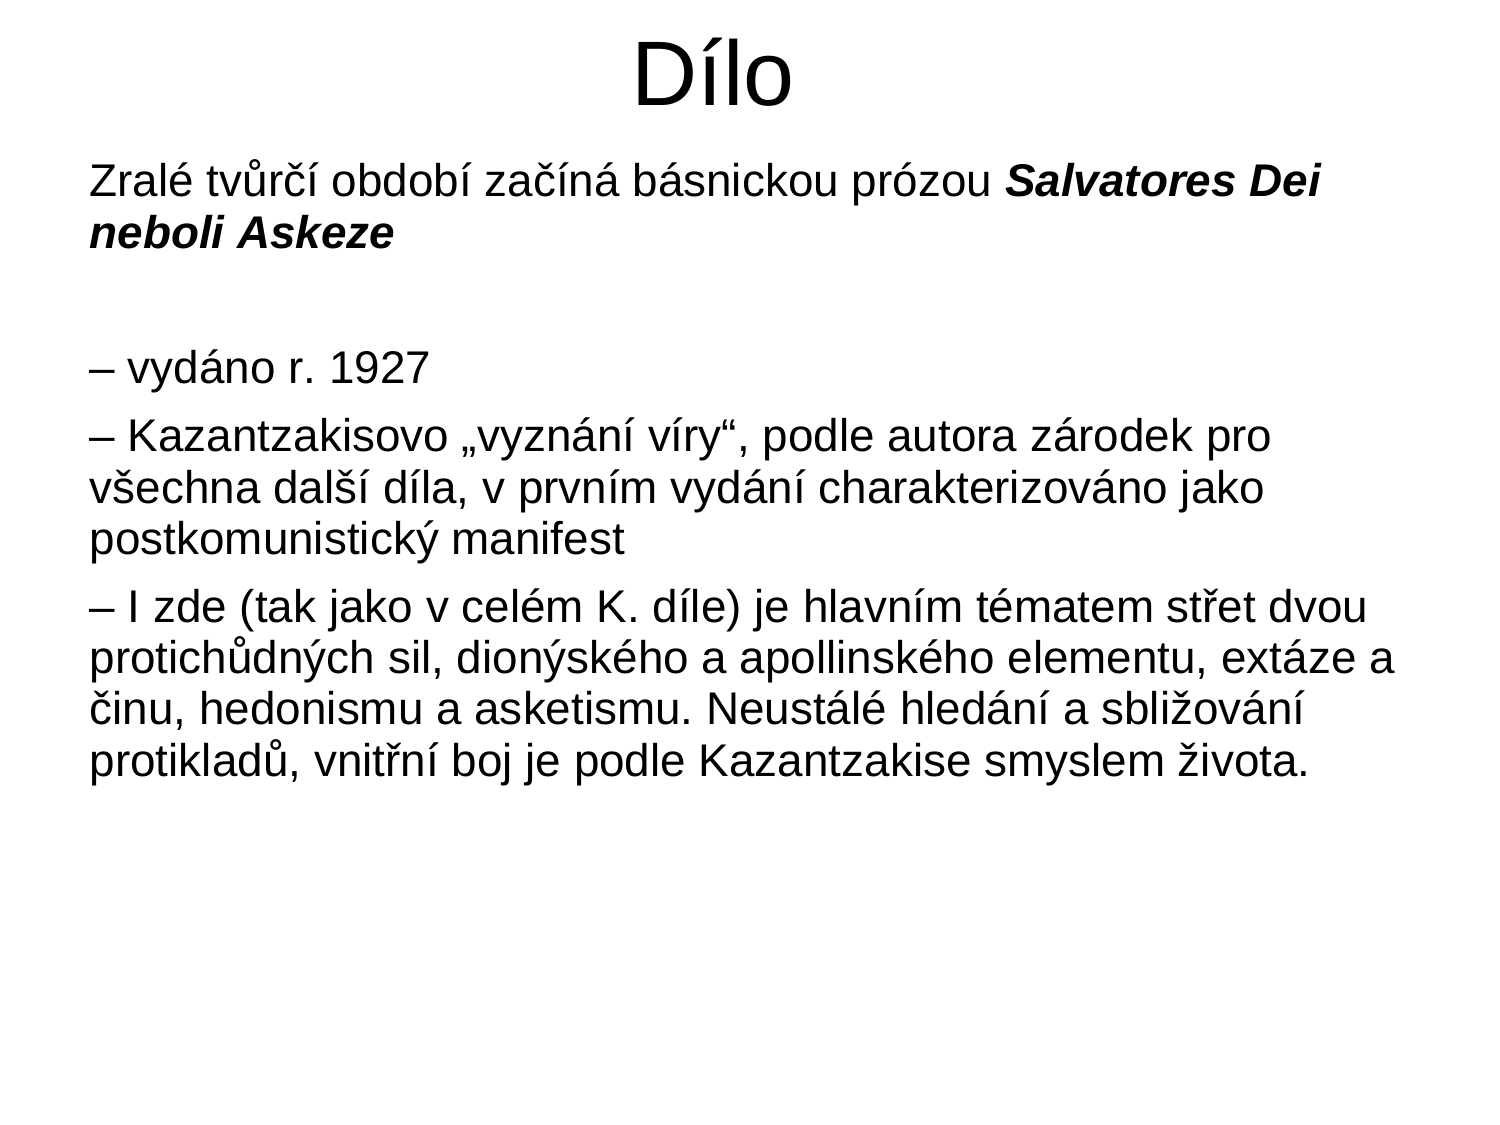

# Dílo
Zralé tvůrčí období začíná básnickou prózou Salvatores Dei neboli Askeze
– vydáno r. 1927
– Kazantzakisovo „vyznání víry“, podle autora zárodek pro všechna další díla, v prvním vydání charakterizováno jako postkomunistický manifest
– I zde (tak jako v celém K. díle) je hlavním tématem střet dvou protichůdných sil, dionýského a apollinského elementu, extáze a činu, hedonismu a asketismu. Neustálé hledání a sbližování protikladů, vnitřní boj je podle Kazantzakise smyslem života.